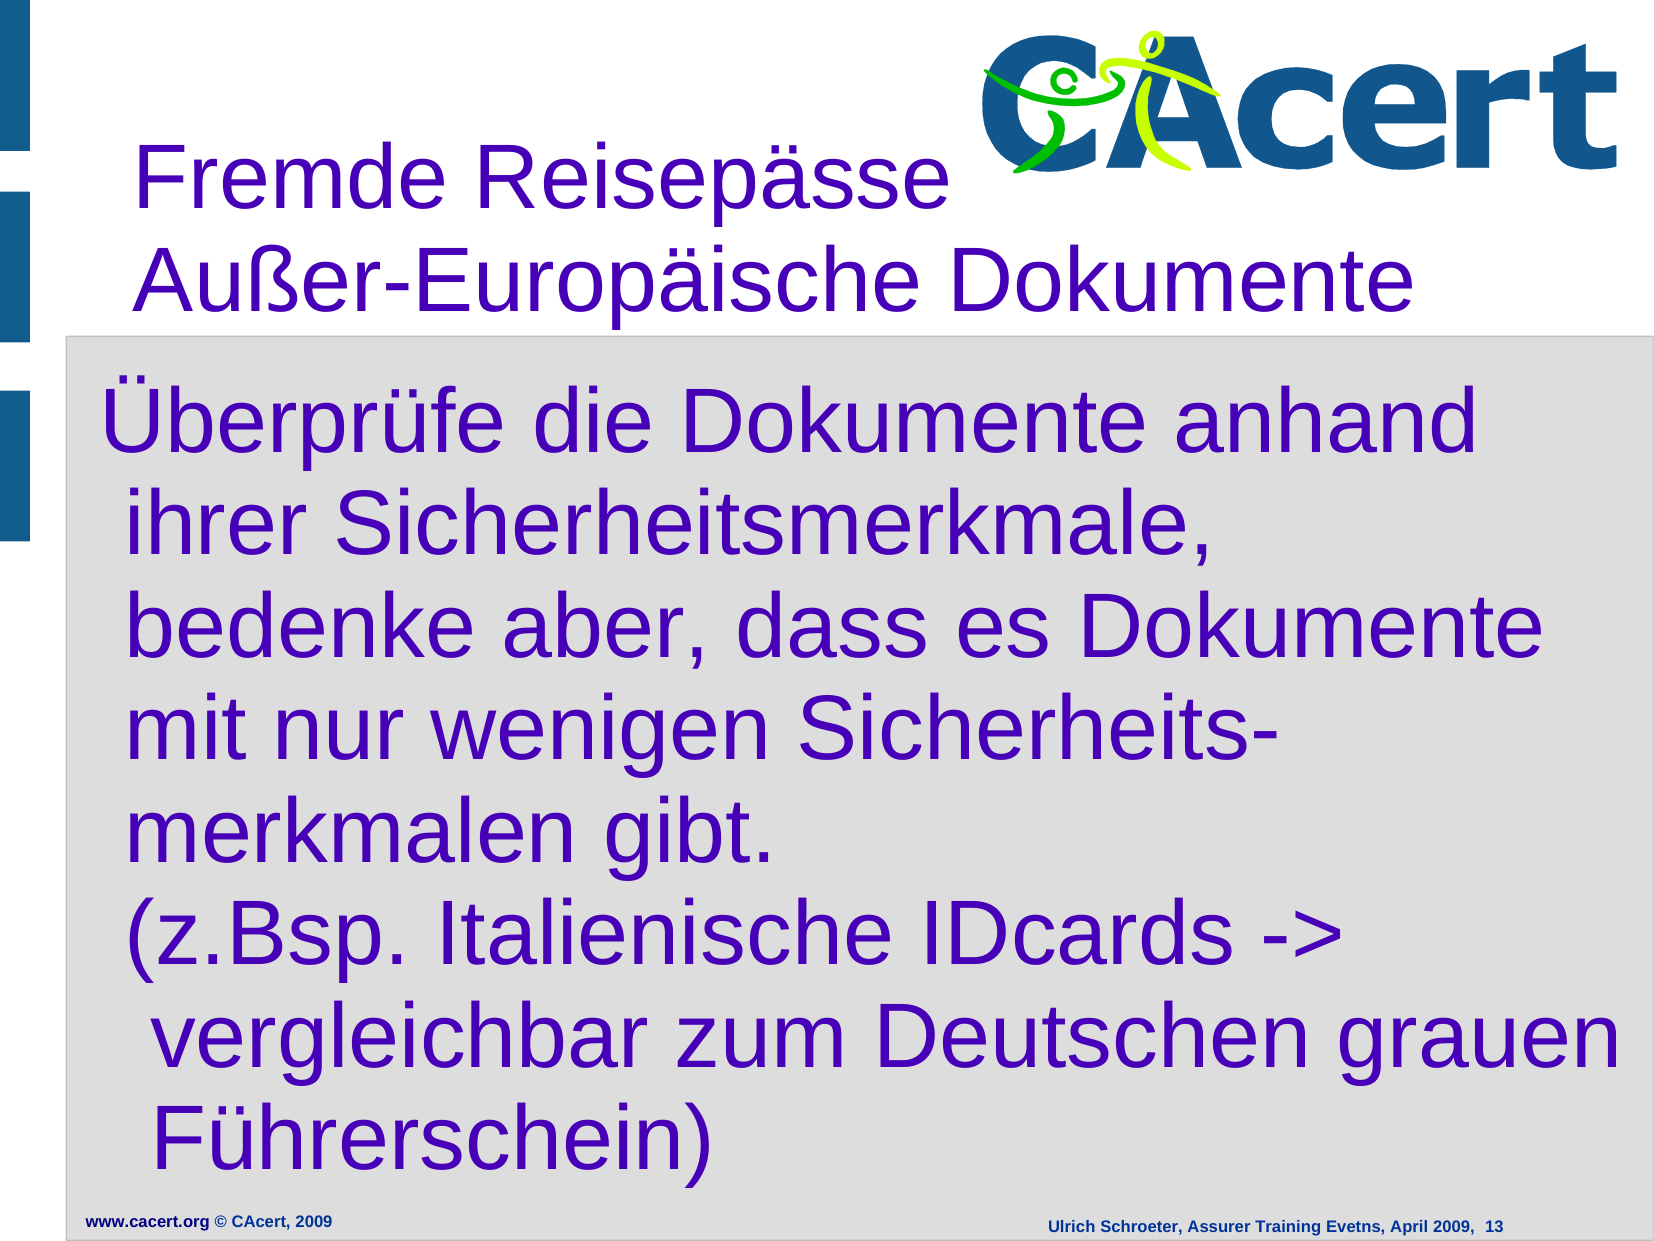

Fremde Reisepässe
Außer-Europäische Dokumente
 Überprüfe die Dokumente anhand
 ihrer Sicherheitsmerkmale,
 bedenke aber, dass es Dokumente
 mit nur wenigen Sicherheits-
 merkmalen gibt.
 (z.Bsp. Italienische IDcards ->
 vergleichbar zum Deutschen grauen
 Führerschein)